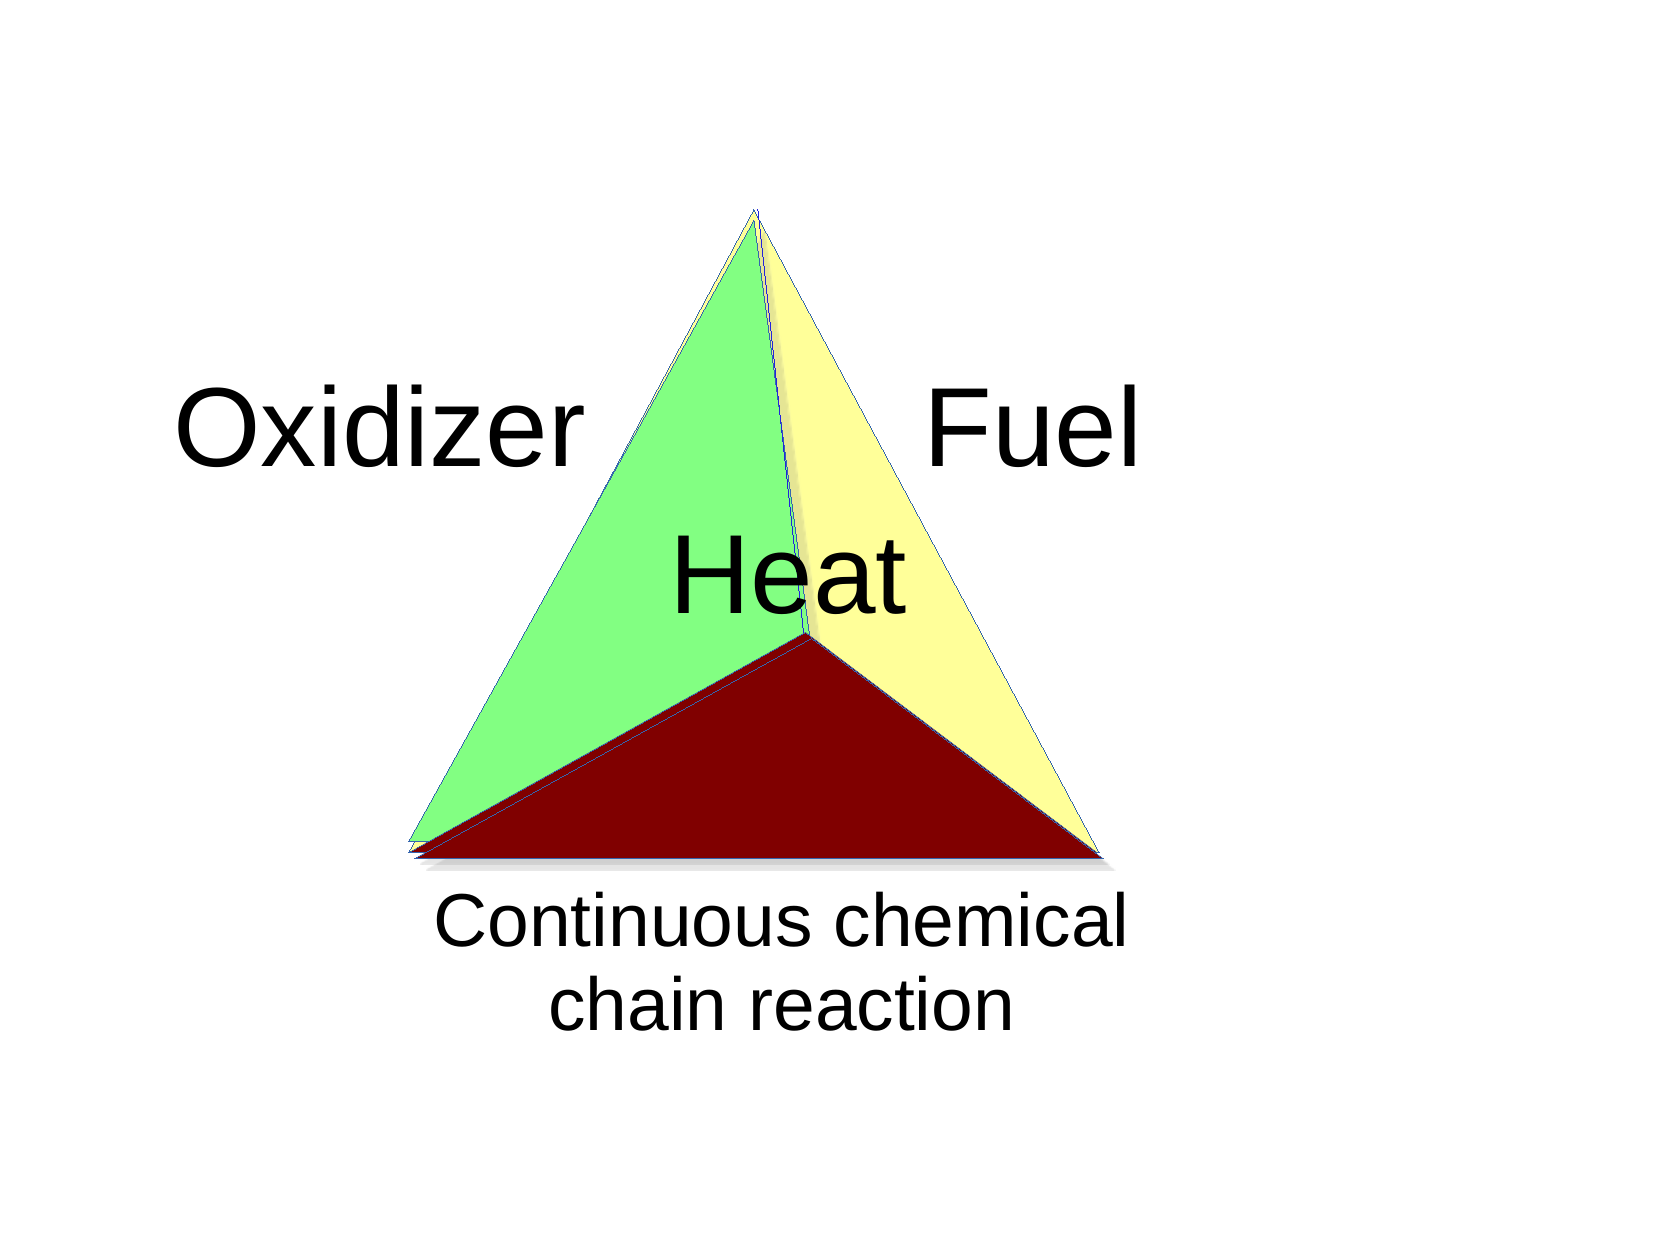

Oxidizer
Fuel
Heat
Continuous chemical
chain reaction